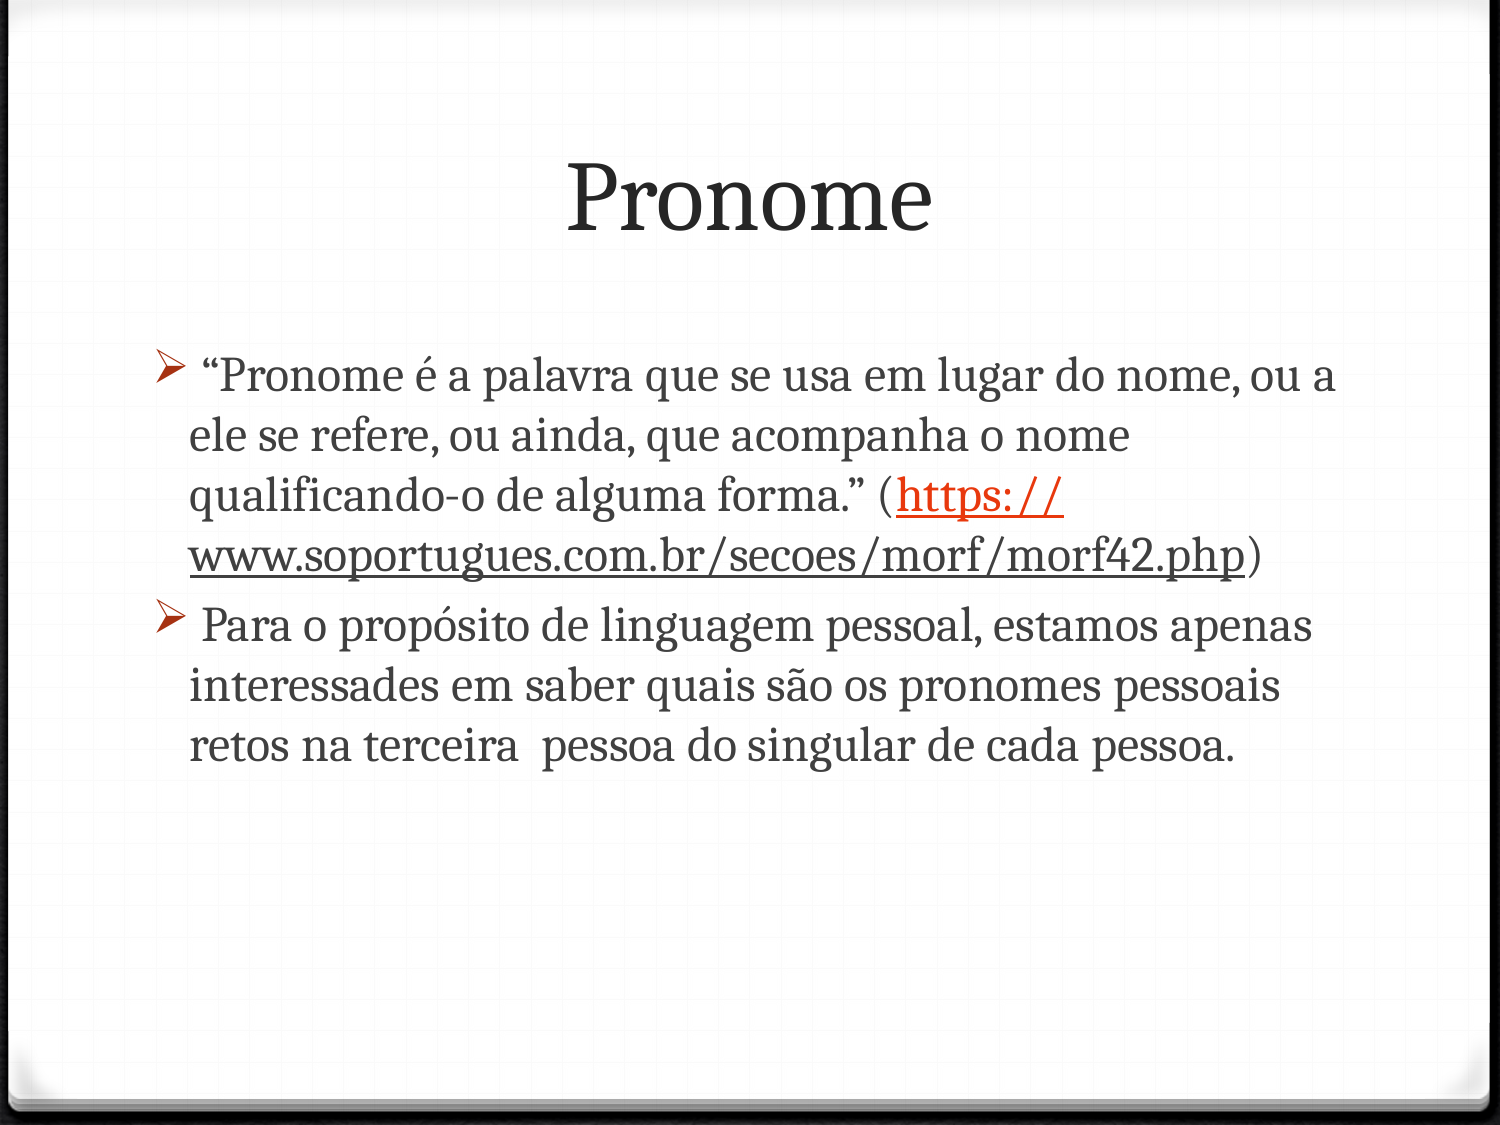

# Pronome
 “Pronome é a palavra que se usa em lugar do nome, ou a ele se refere, ou ainda, que acompanha o nome qualificando-o de alguma forma.” (https://www.soportugues.com.br/secoes/morf/morf42.php)
 Para o propósito de linguagem pessoal, estamos apenas interessades em saber quais são os pronomes pessoais retos na terceira pessoa do singular de cada pessoa.